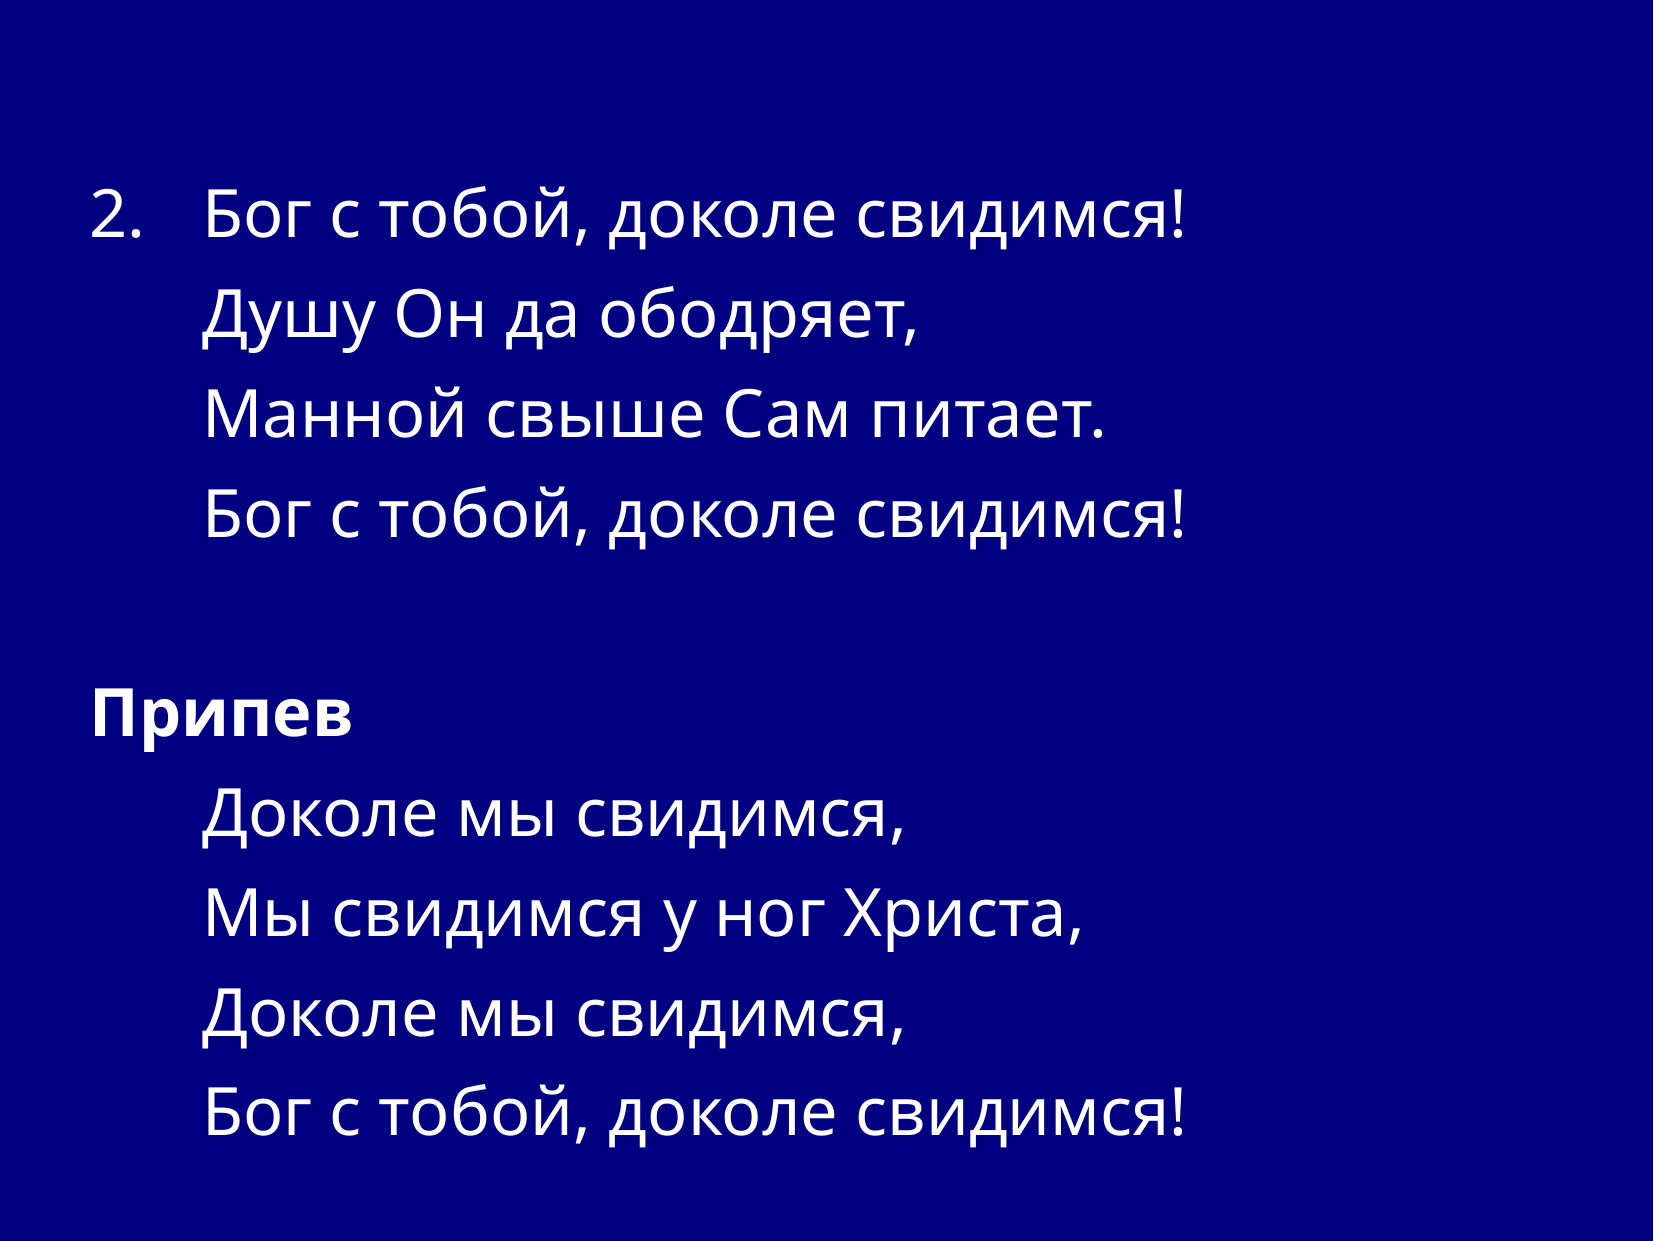

2.	Бог с тобой, доколе свидимся!
	Душу Он да ободряет,
	Манной свыше Сам питает.
	Бог с тобой, доколе свидимся!
Припев
	Доколе мы свидимся,
	Мы свидимся у ног Христа,
	Доколе мы свидимся,
	Бог с тобой, доколе свидимся!